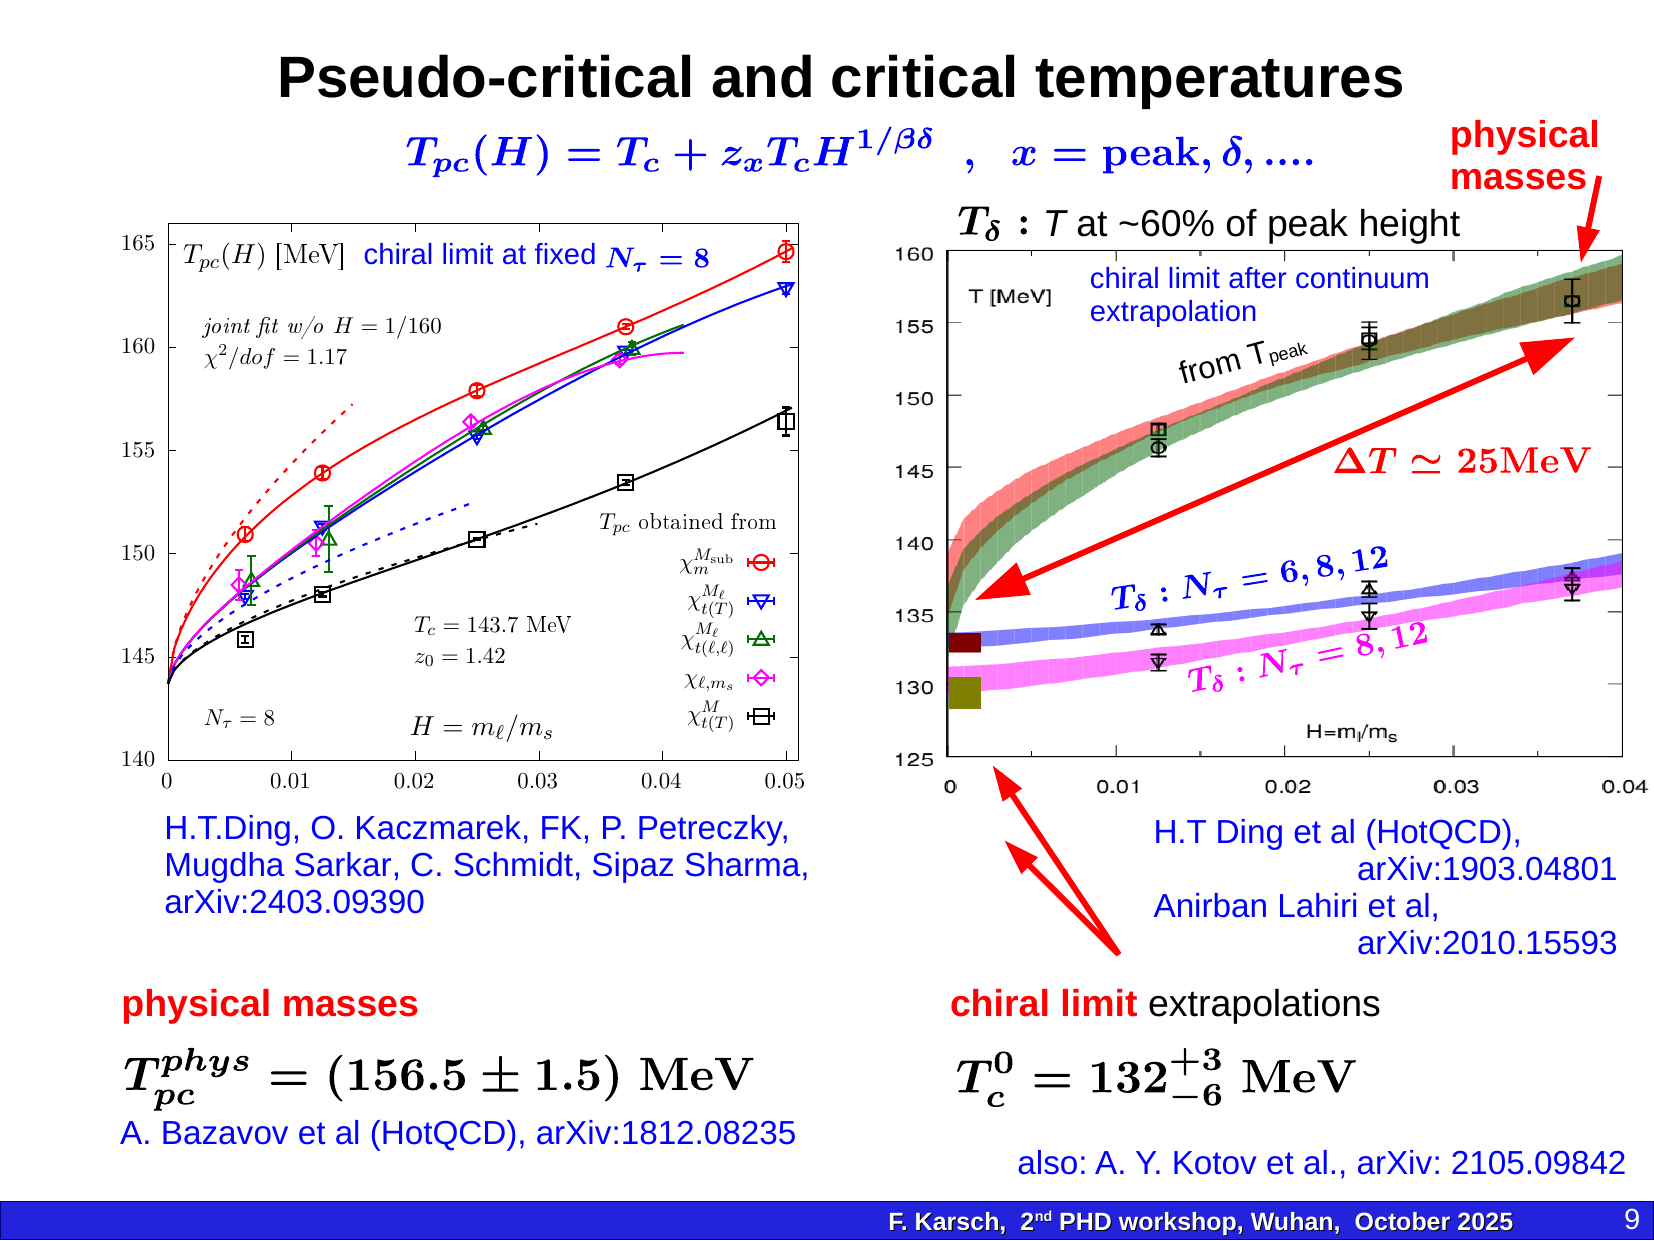

Pseudo-critical and critical temperatures
physical
masses
T at ~60% of peak height
chiral limit at fixed
chiral limit after continuum extrapolation
from Tpeak
H.T.Ding, O. Kaczmarek, FK, P. Petreczky,
Mugdha Sarkar, C. Schmidt, Sipaz Sharma,
arXiv:2403.09390
H.T Ding et al (HotQCD),
 arXiv:1903.04801
Anirban Lahiri et al,
 arXiv:2010.15593
physical masses
chiral limit extrapolations
A. Bazavov et al (HotQCD), arXiv:1812.08235
also: A. Y. Kotov et al., arXiv: 2105.09842
9